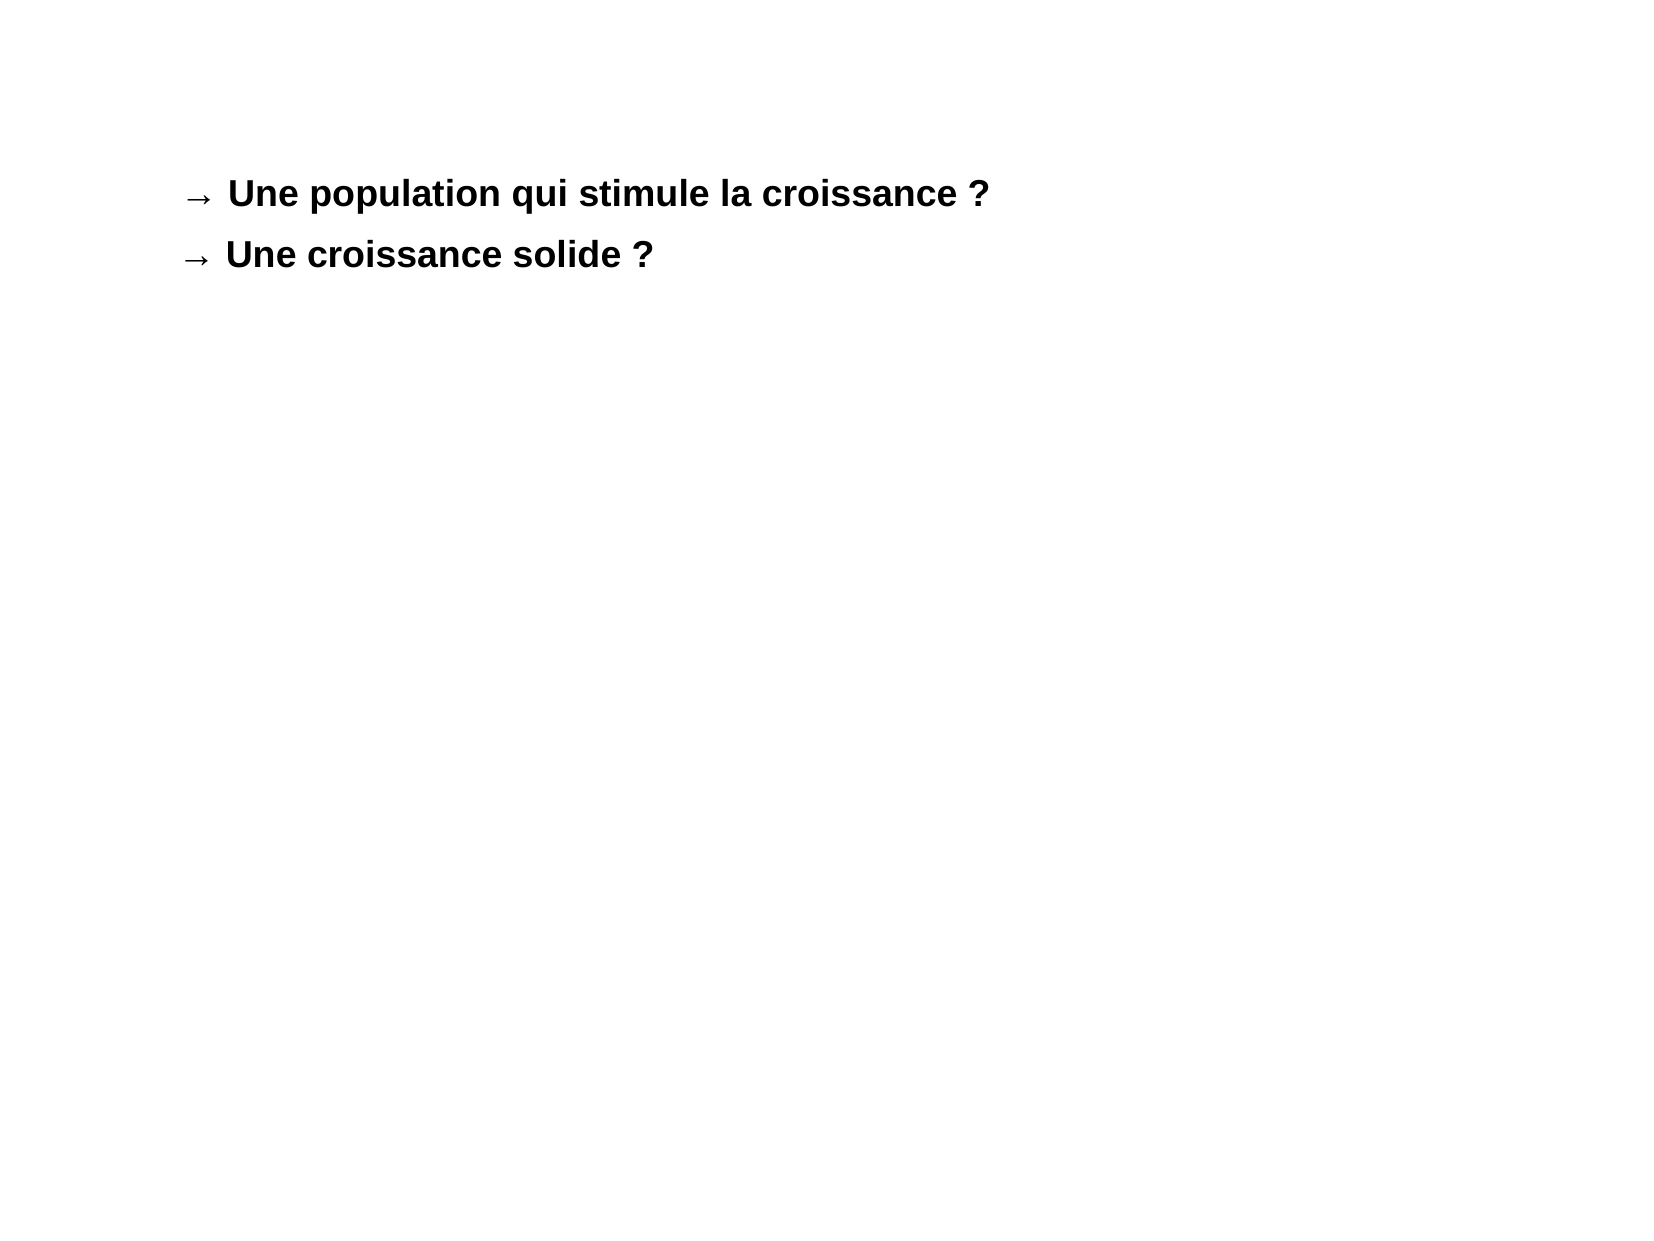

→ Une population qui stimule la croissance ?
→ Une croissance solide ?